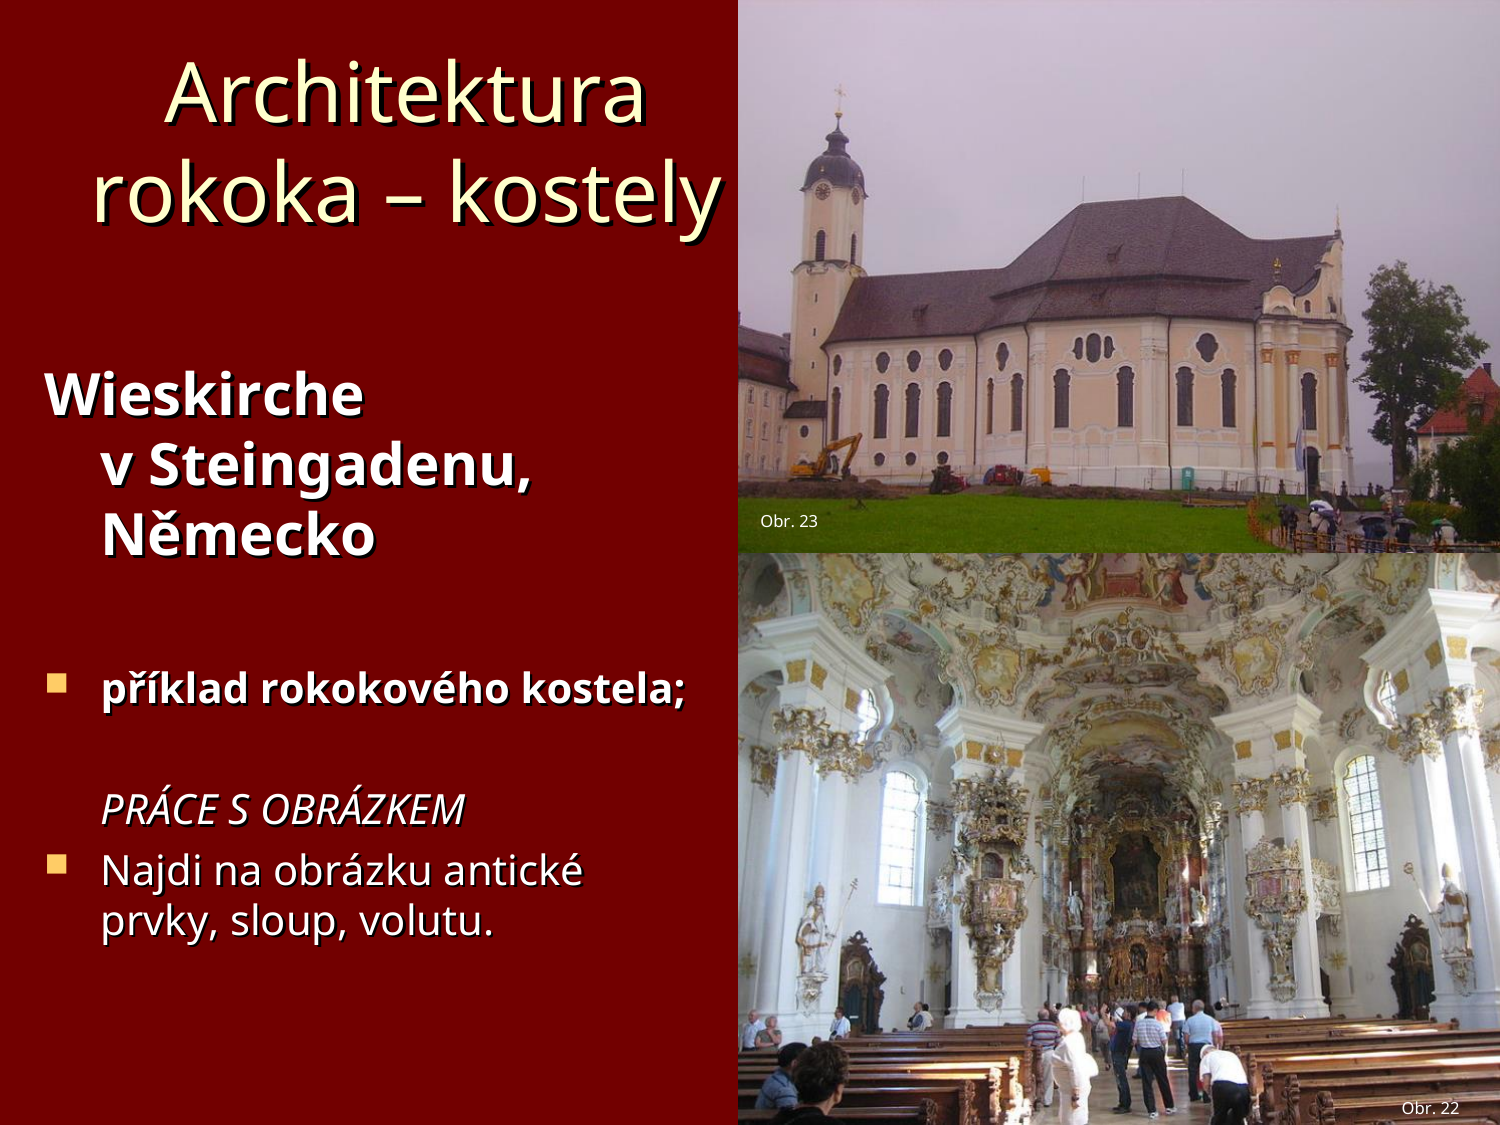

# Architektura rokoka – kostely
Wieskirche
v Steingadenu, Německo
příklad rokokového kostela;
	PRÁCE S OBRÁZKEM
Najdi na obrázku antické prvky, sloup, volutu.
Obr. 23
Obr. 22